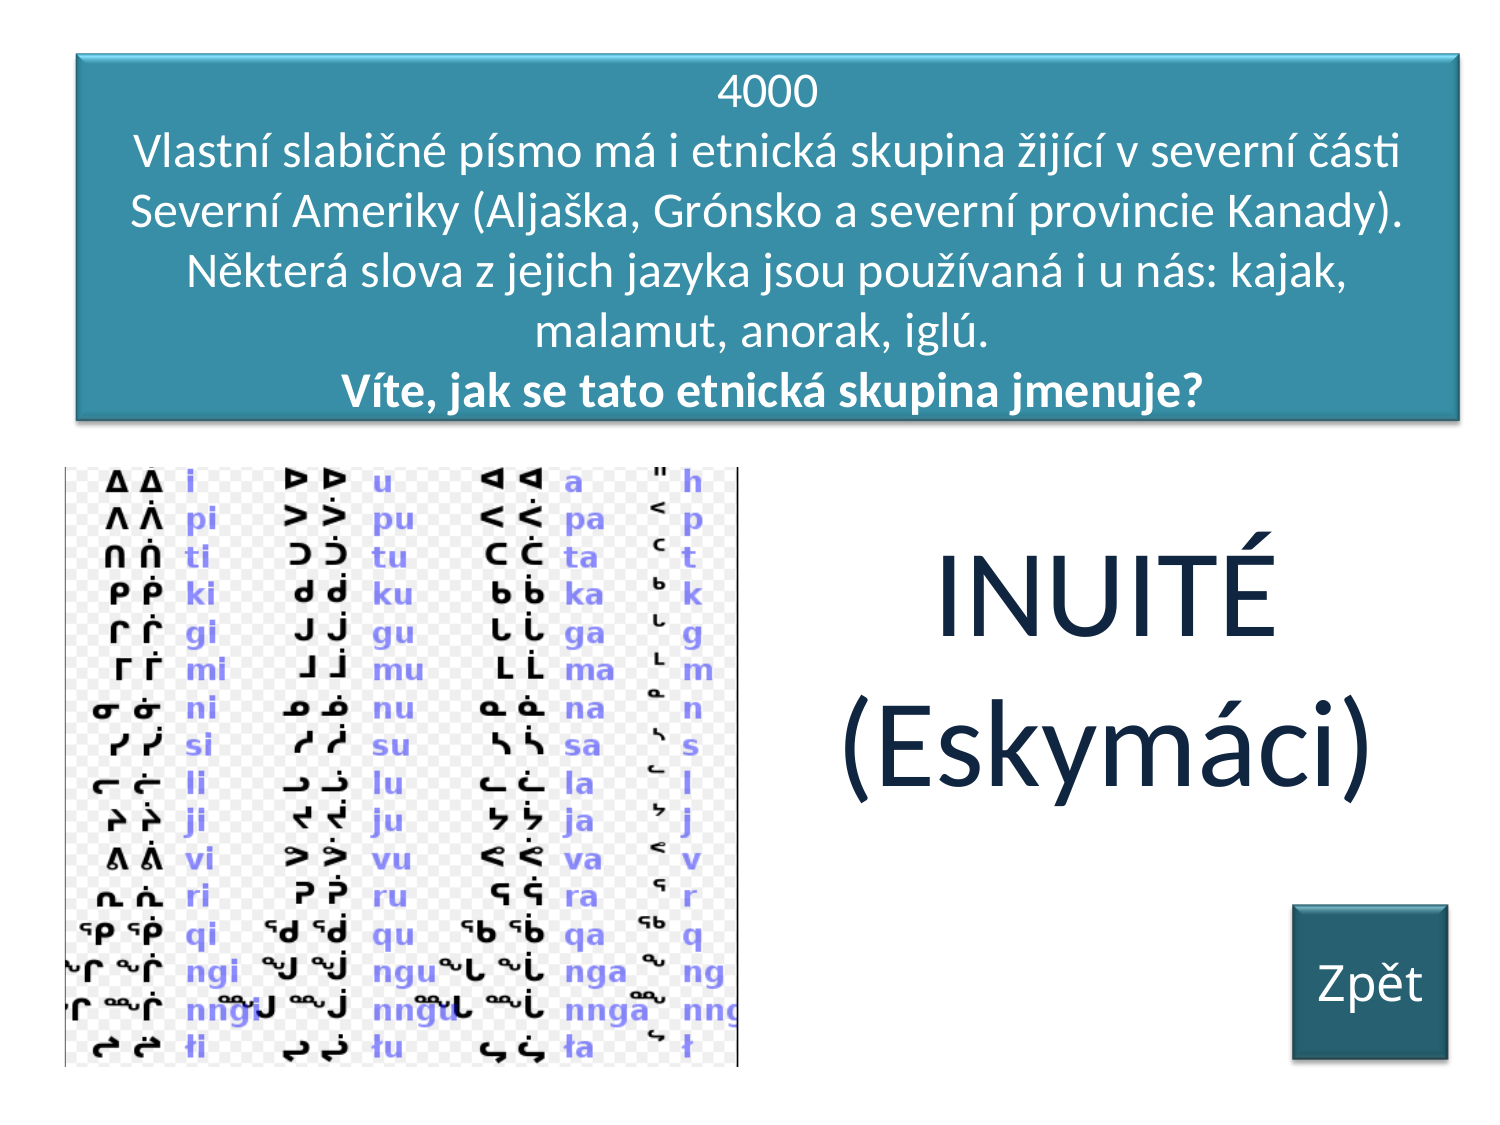

4000
Vlastní slabičné písmo má i etnická skupina žijící v severní části Severní Ameriky (Aljaška, Grónsko a severní provincie Kanady). Některá slova z jejich jazyka jsou používaná i u nás: kajak, malamut, anorak, iglú.
 Víte, jak se tato etnická skupina jmenuje?
INUITÉ
(Eskymáci)
Zpět